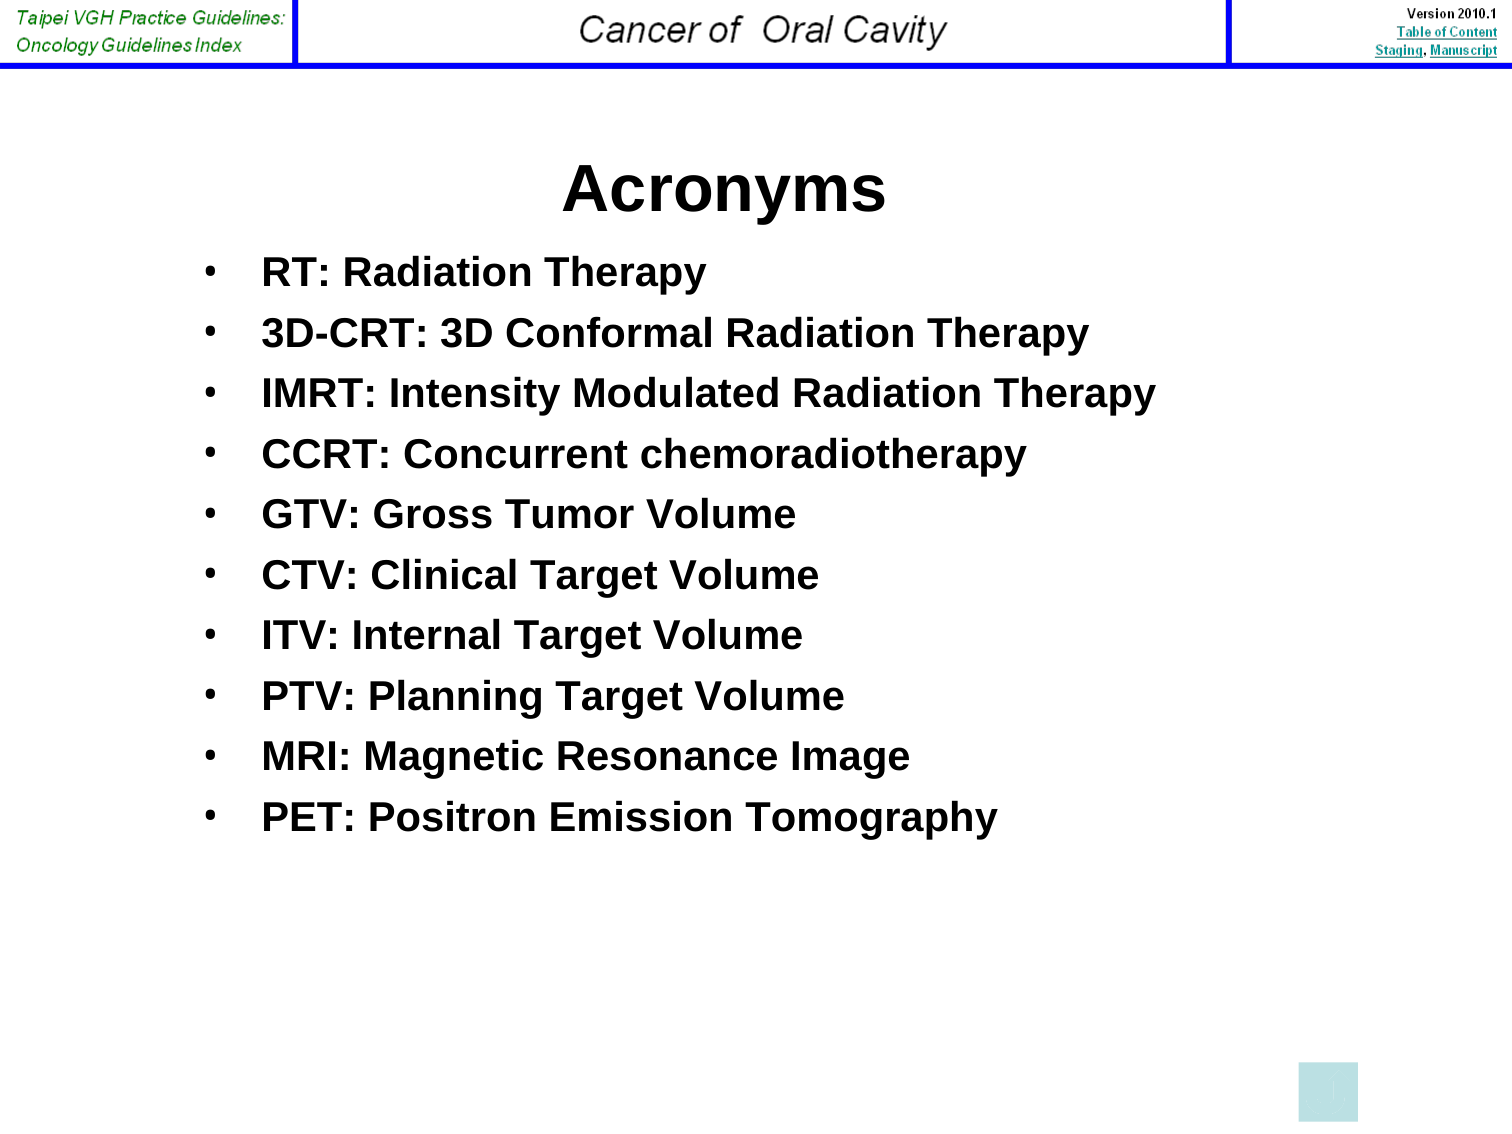

# Acronyms
RT: Radiation Therapy
3D-CRT: 3D Conformal Radiation Therapy
IMRT: Intensity Modulated Radiation Therapy
CCRT: Concurrent chemoradiotherapy
GTV: Gross Tumor Volume
CTV: Clinical Target Volume
ITV: Internal Target Volume
PTV: Planning Target Volume
MRI: Magnetic Resonance Image
PET: Positron Emission Tomography